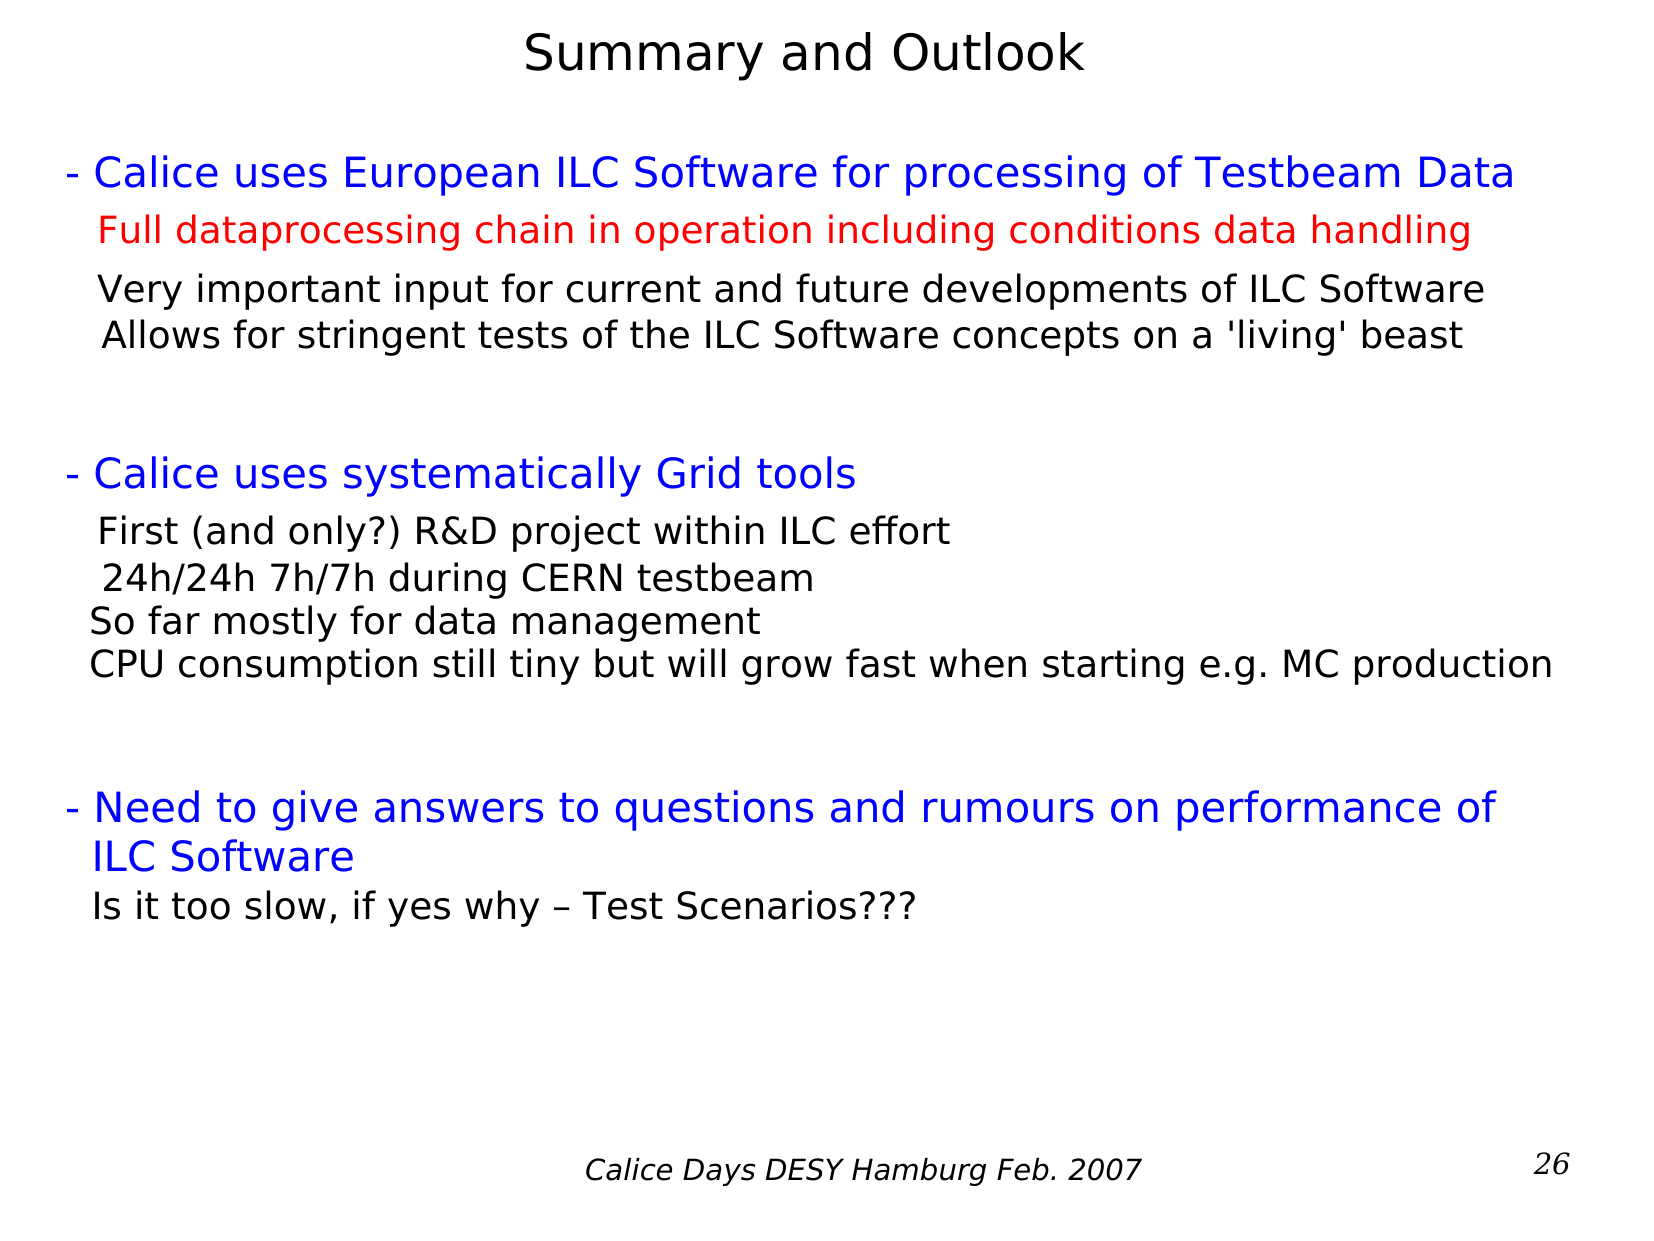

Summary and Outlook
- Calice uses European ILC Software for processing of Testbeam Data
 Full dataprocessing chain in operation including conditions data handling
 Very important input for current and future developments of ILC Software
 Allows for stringent tests of the ILC Software concepts on a 'living' beast
- Calice uses systematically Grid tools
 First (and only?) R&D project within ILC effort
 24h/24h 7h/7h during CERN testbeam
 So far mostly for data management
 CPU consumption still tiny but will grow fast when starting e.g. MC production
- Need to give answers to questions and rumours on performance of
 ILC Software
 Is it too slow, if yes why – Test Scenarios???
26
ILC Detector Testbeam Workshop Jan. 07